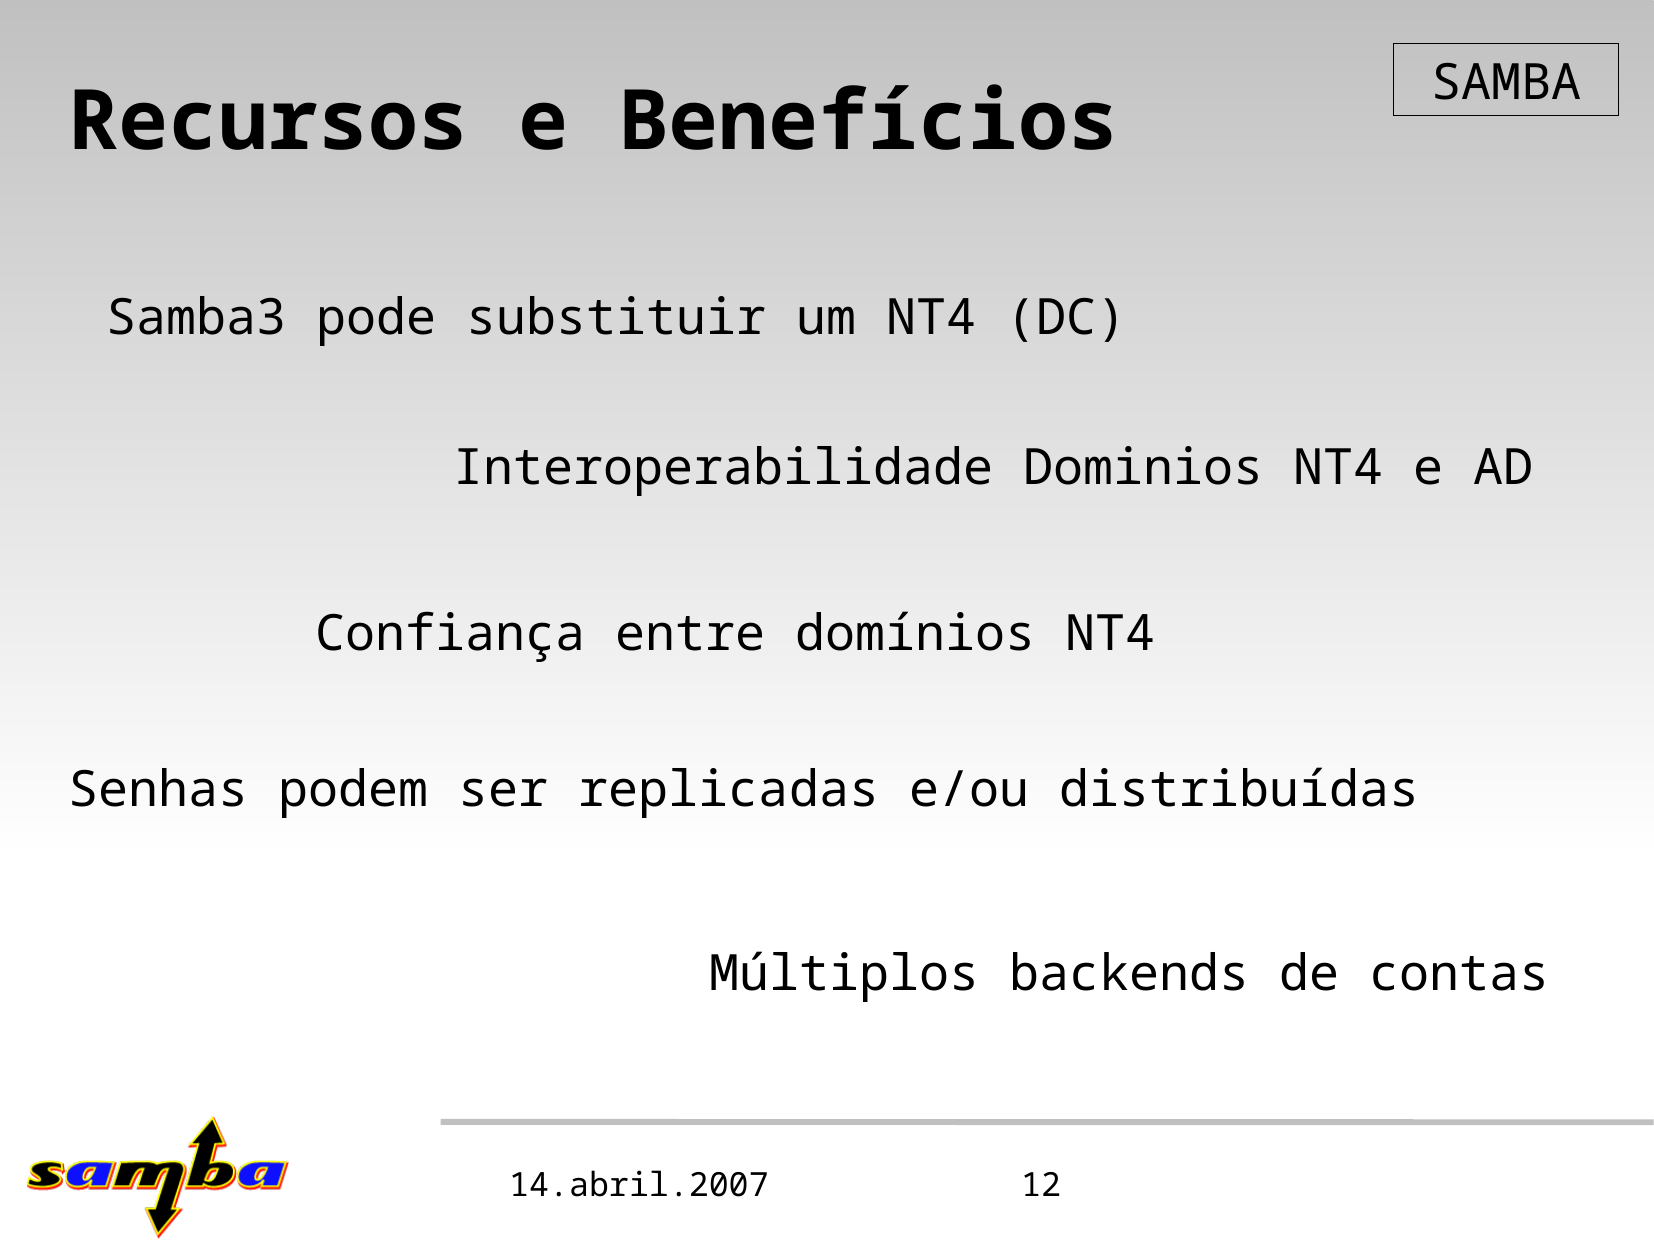

SAMBA
Recursos e Benefícios
Samba3 pode substituir um NT4 (DC)
Interoperabilidade Dominios NT4 e AD
Confiança entre domínios NT4
Senhas podem ser replicadas e/ou distribuídas
Múltiplos backends de contas